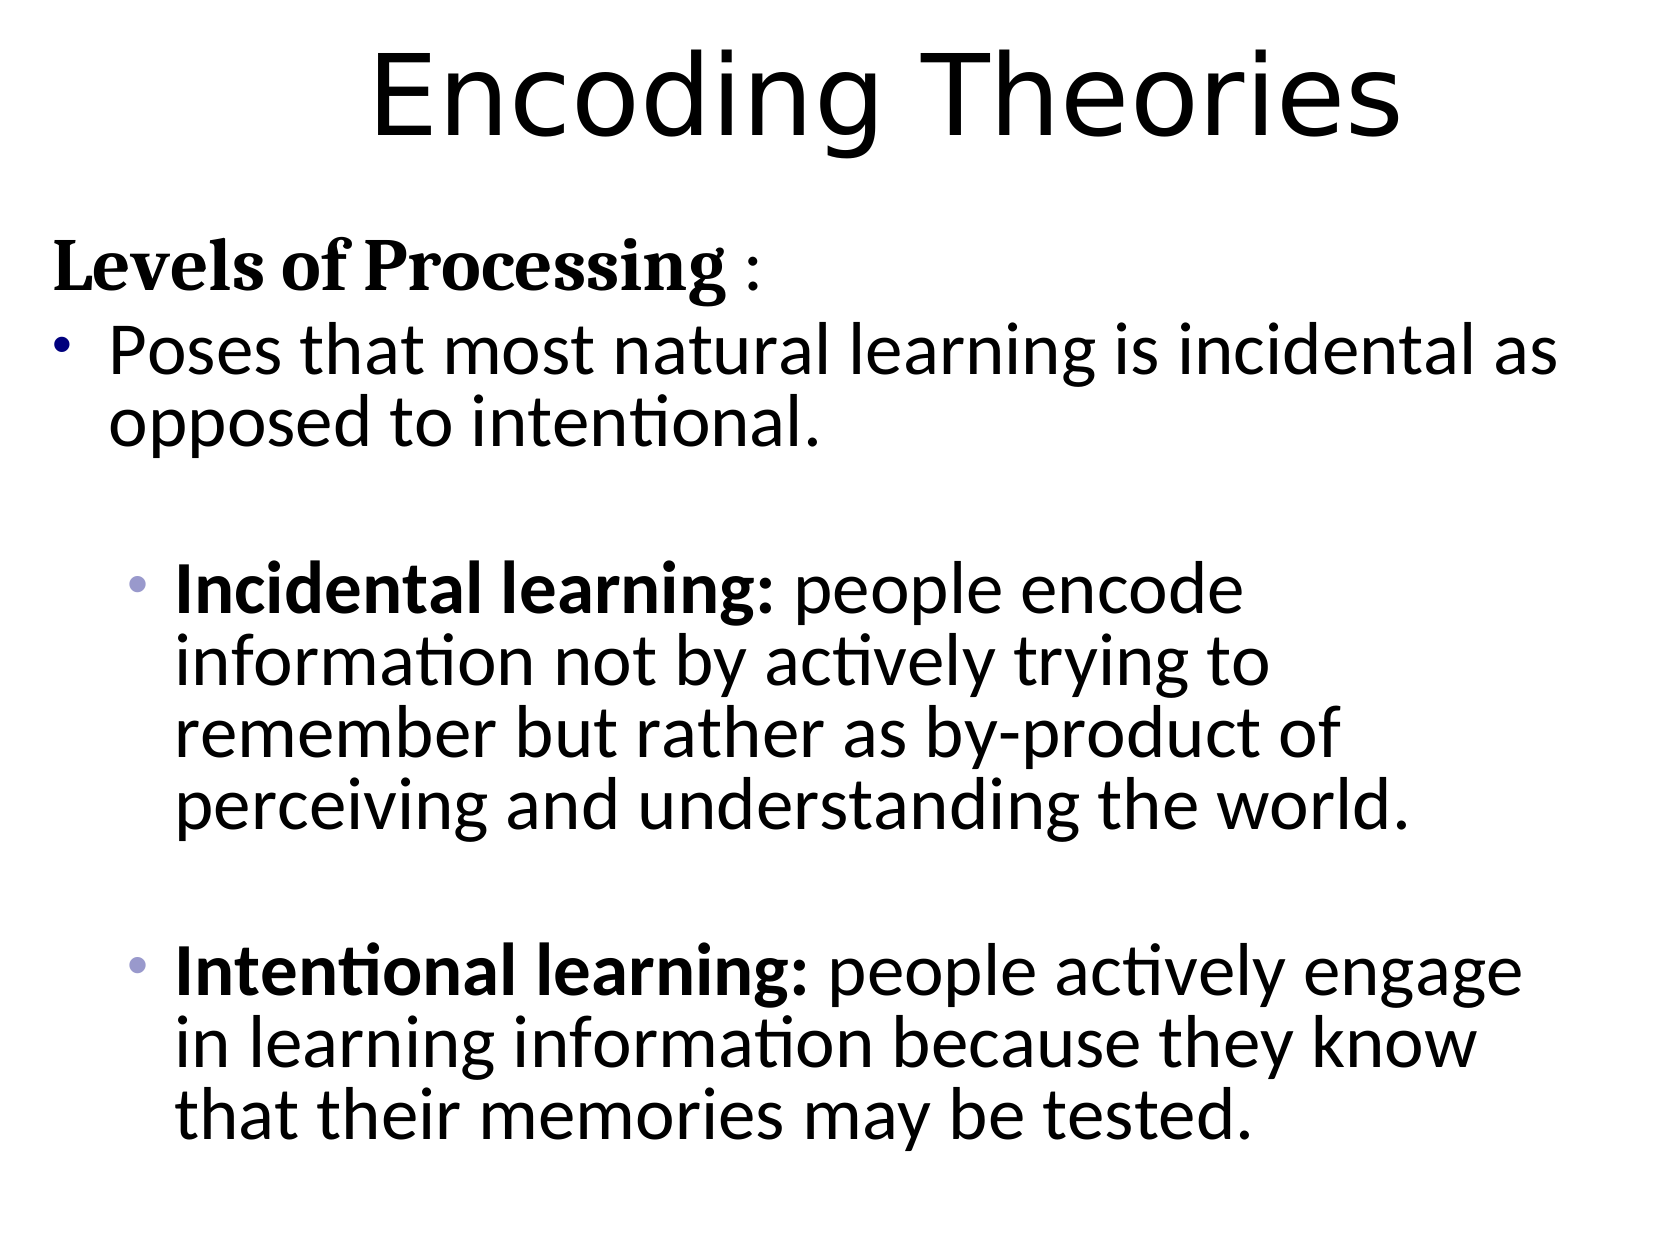

# Encoding Theories
Levels of Processing :
Poses that most natural learning is incidental as opposed to intentional.
Incidental learning: people encode information not by actively trying to remember but rather as by-product of perceiving and understanding the world.
Intentional learning: people actively engage in learning information because they know that their memories may be tested.